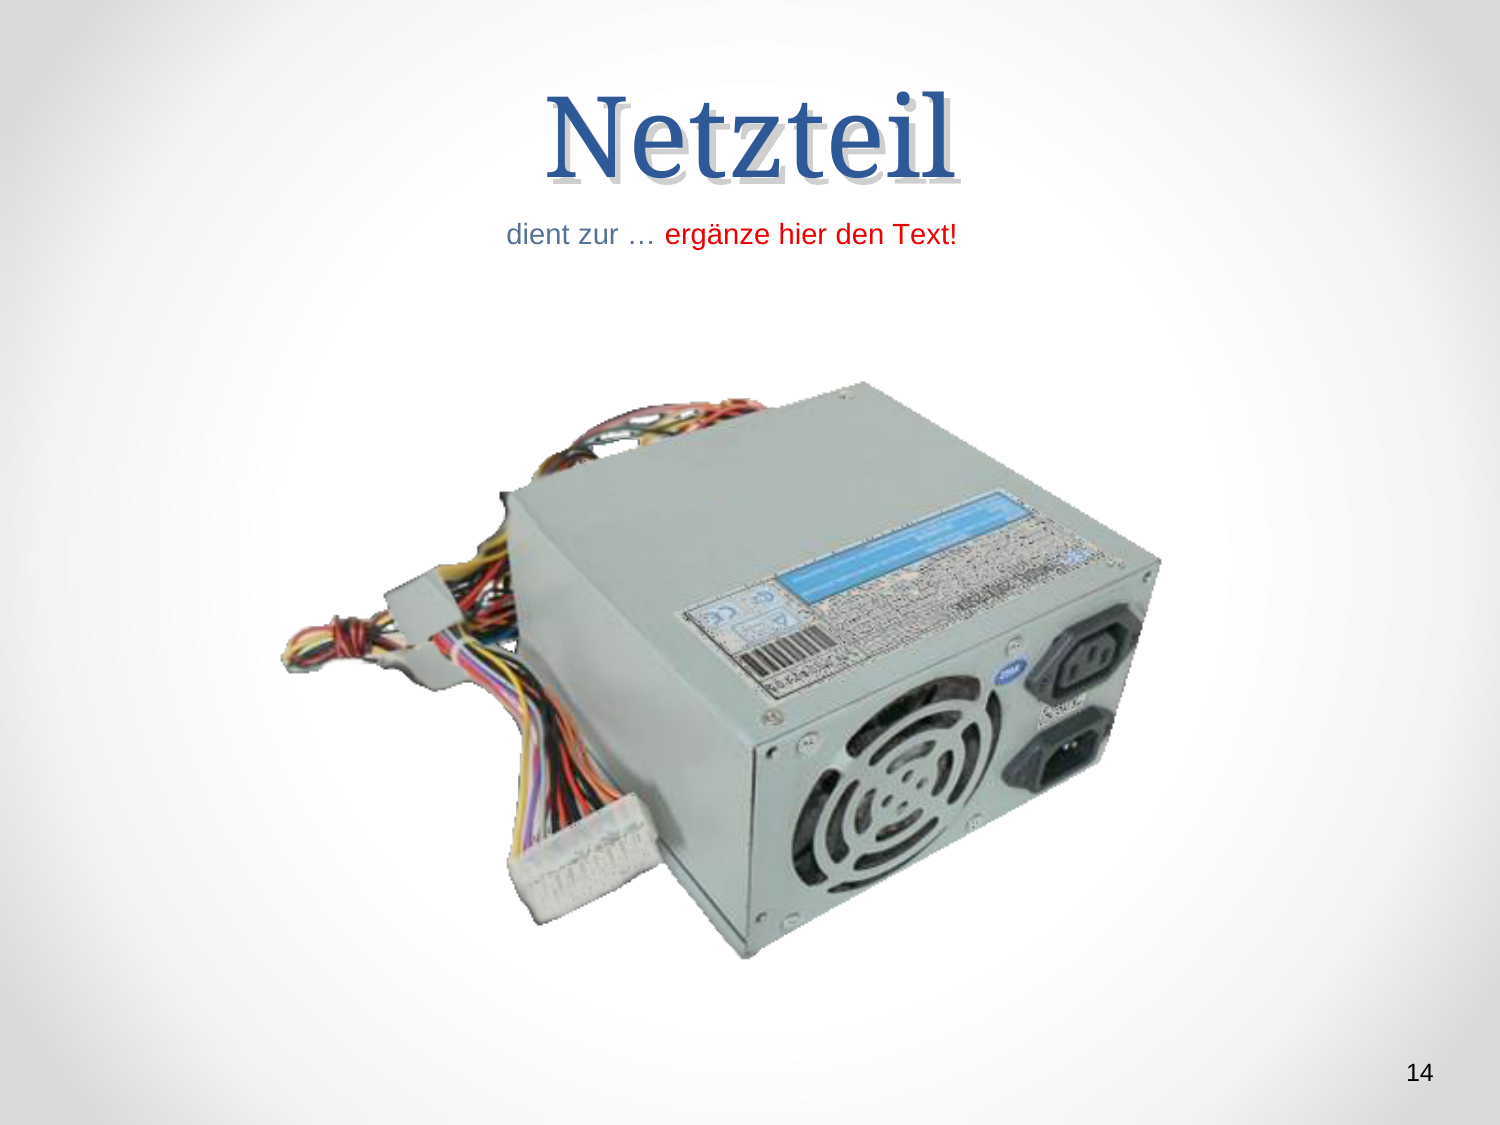

# Netzteil
dient zur … ergänze hier den Text!